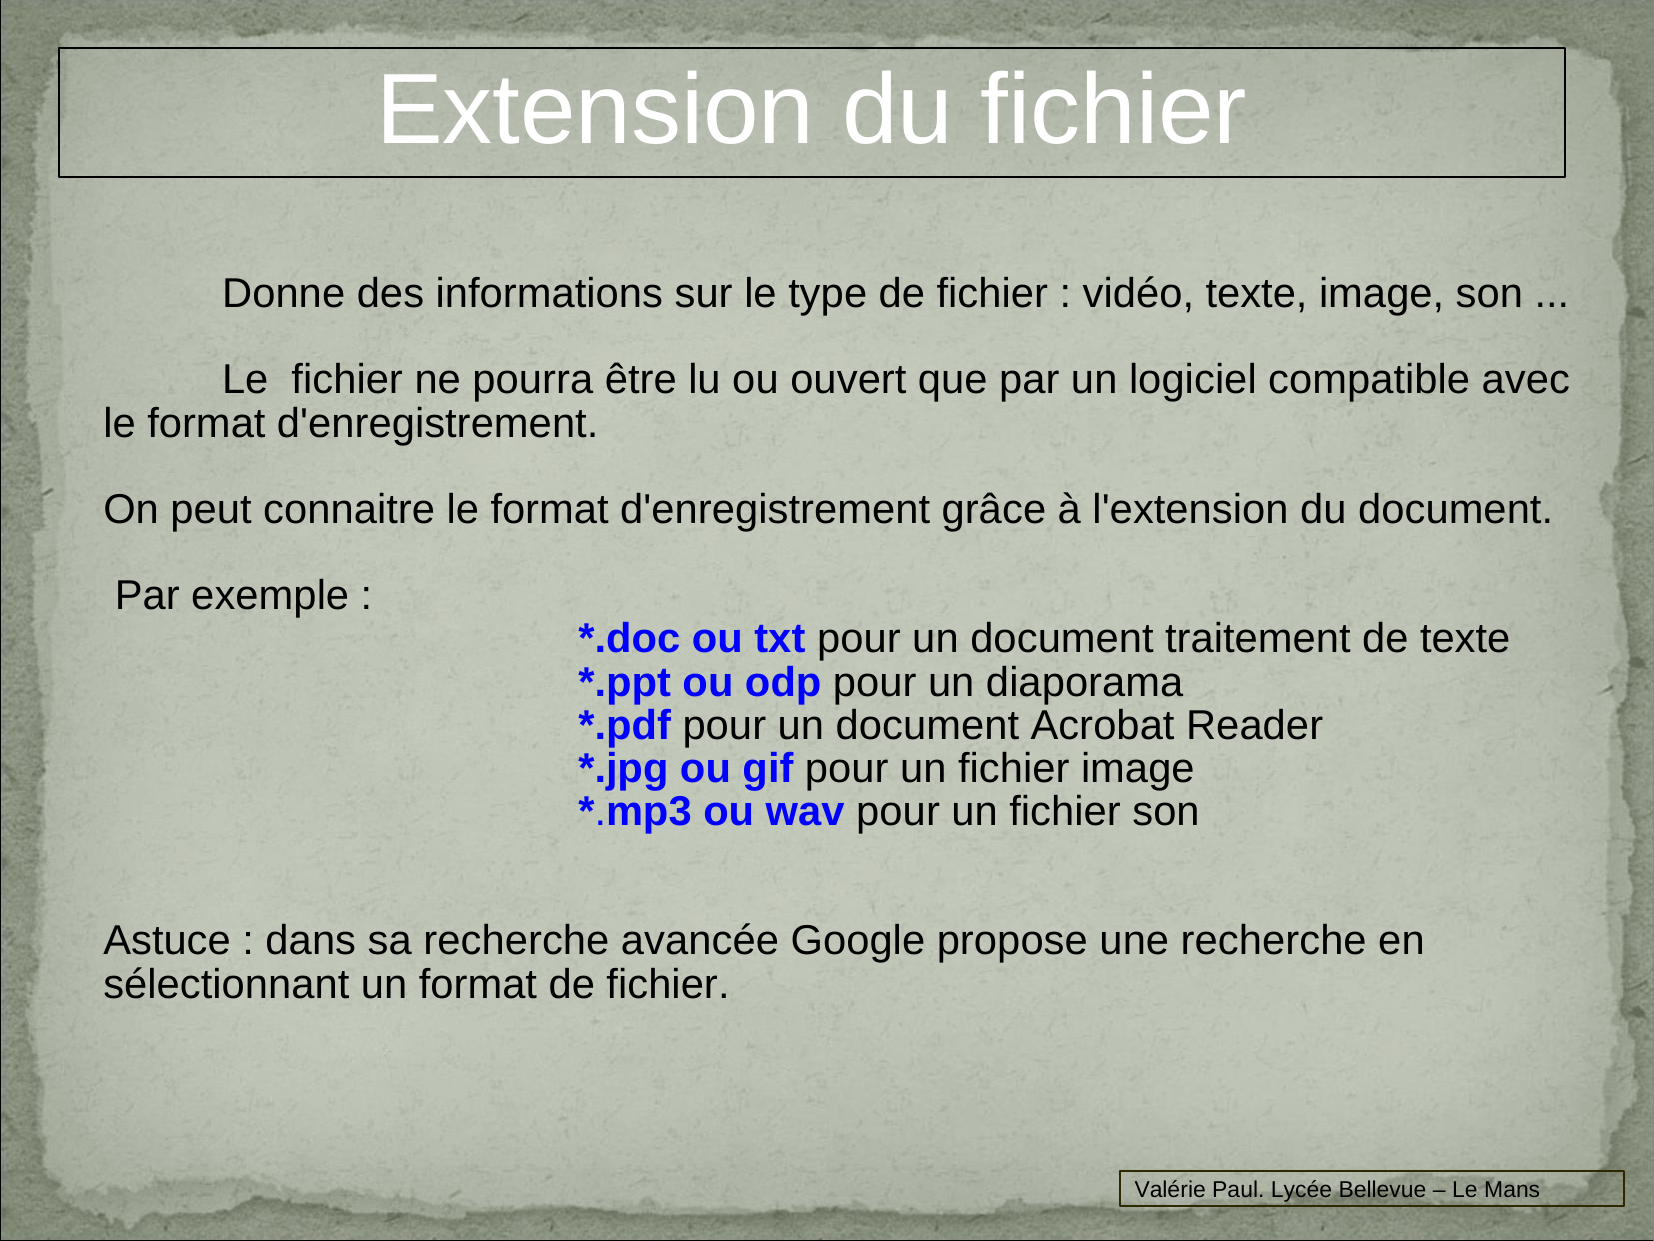

Extension du fichier
	Donne des informations sur le type de fichier : vidéo, texte, image, son ...
	Le fichier ne pourra être lu ou ouvert que par un logiciel compatible avec le format d'enregistrement.
On peut connaitre le format d'enregistrement grâce à l'extension du document.
 Par exemple :
				*.doc ou txt pour un document traitement de texte
				*.ppt ou odp pour un diaporama
				*.pdf pour un document Acrobat Reader
				*.jpg ou gif pour un fichier image
				*.mp3 ou wav pour un fichier son
Astuce : dans sa recherche avancée Google propose une recherche en sélectionnant un format de fichier.
Valérie Paul. Lycée Bellevue – Le Mans